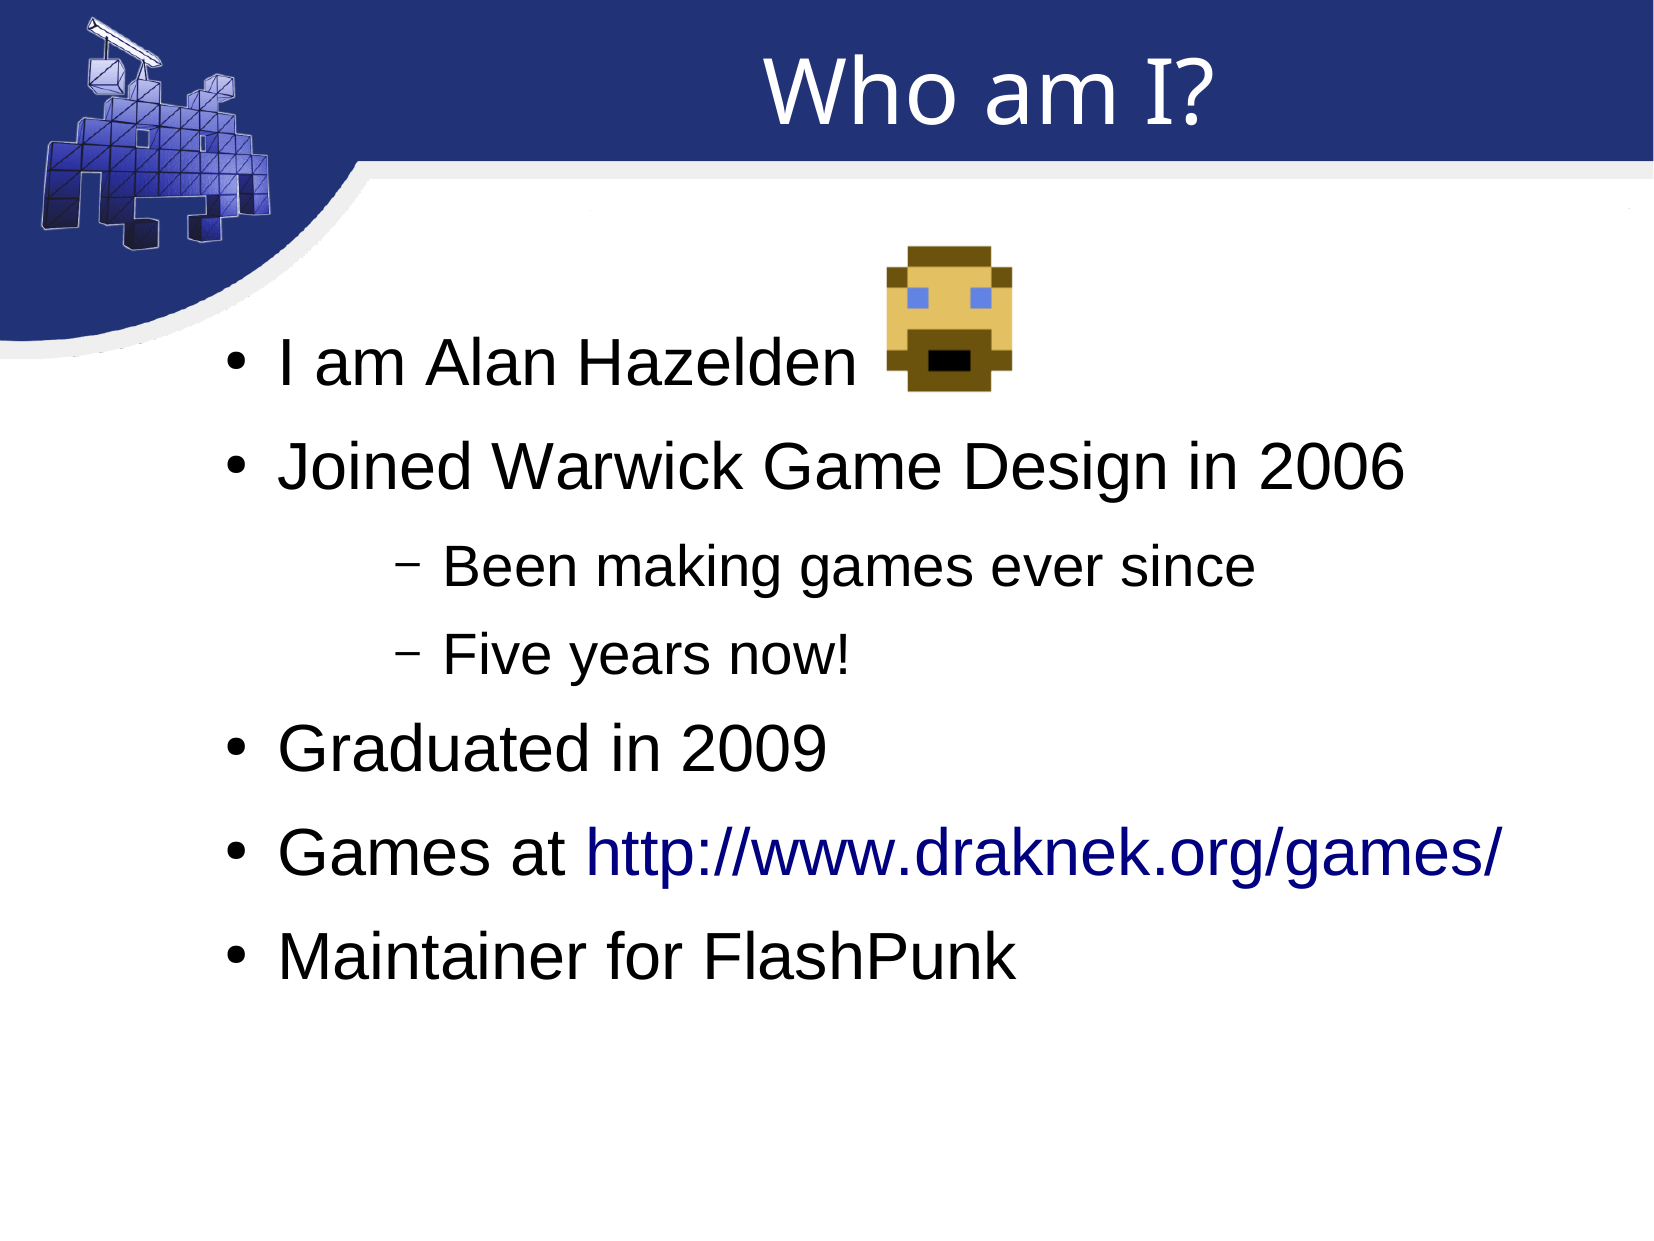

# Who am I?
I am Alan Hazelden
Joined Warwick Game Design in 2006
Been making games ever since
Five years now!
Graduated in 2009
Games at http://www.draknek.org/games/
Maintainer for FlashPunk